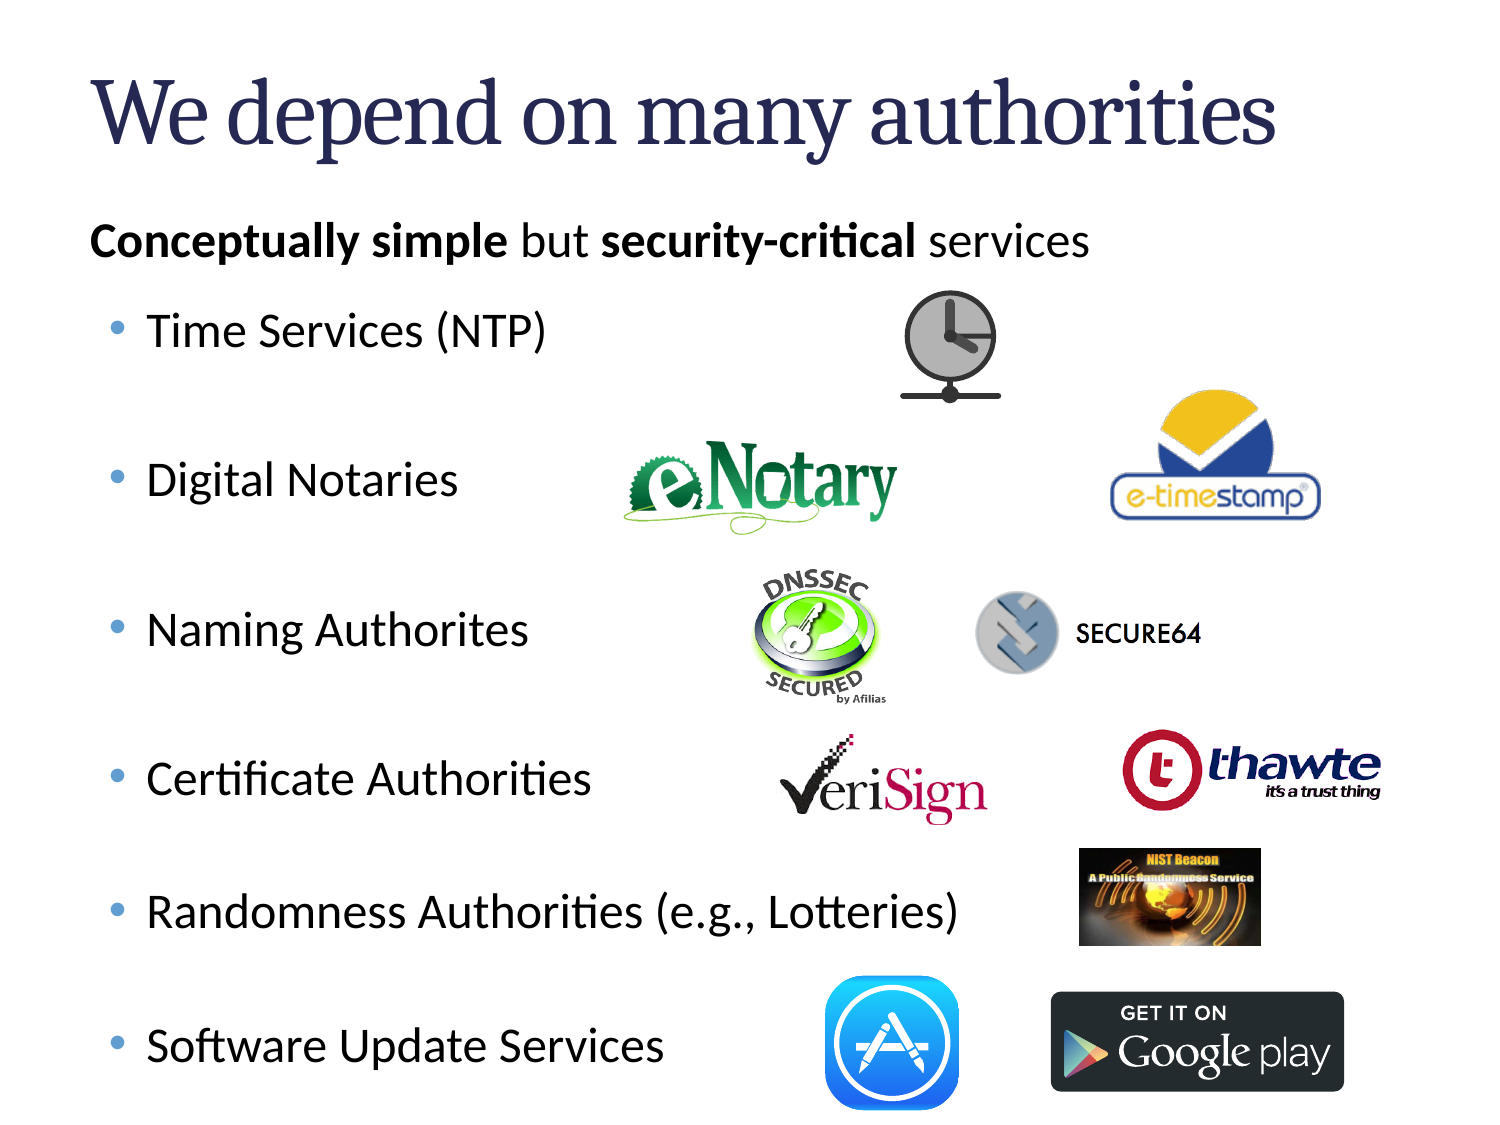

# We depend on many authorities
Conceptually simple but security-critical services
Time Services (NTP)
Digital Notaries
Naming Authorites
Certificate Authorities
Randomness Authorities (e.g., Lotteries)
Software Update Services